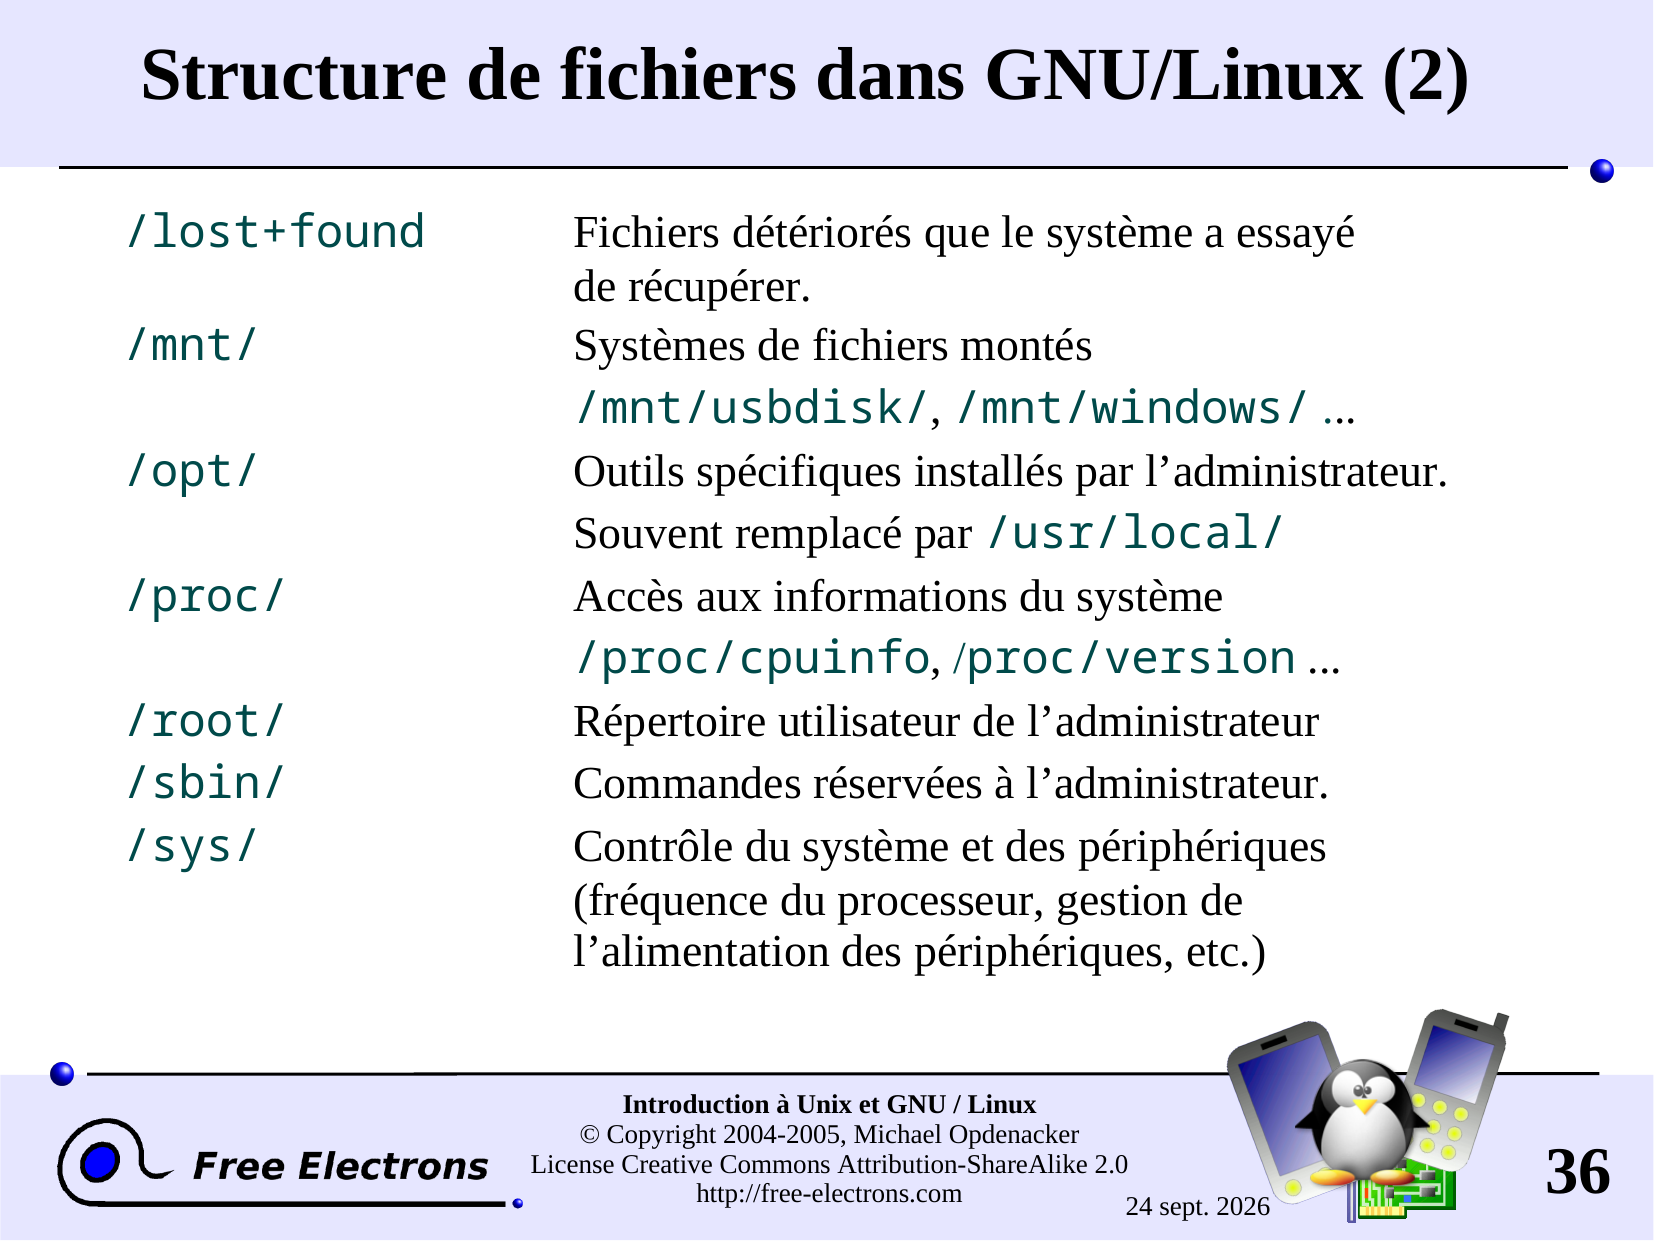

# Structure de fichiers dans GNU/Linux (2)
/lost+found		Fichiers détériorés que le système a essayé
						de récupérer.
/mnt/					Systèmes de fichiers montés
						/mnt/usbdisk/, /mnt/windows/ ...
/opt/					Outils spécifiques installés par l’administrateur.
						Souvent remplacé par /usr/local/
/proc/				Accès aux informations du système
						/proc/cpuinfo, /proc/version ...
/root/				Répertoire utilisateur de l’administrateur
/sbin/				Commandes réservées à l’administrateur.
/sys/					Contrôle du système et des périphériques
						(fréquence du processeur, gestion de
						l’alimentation des périphériques, etc.)